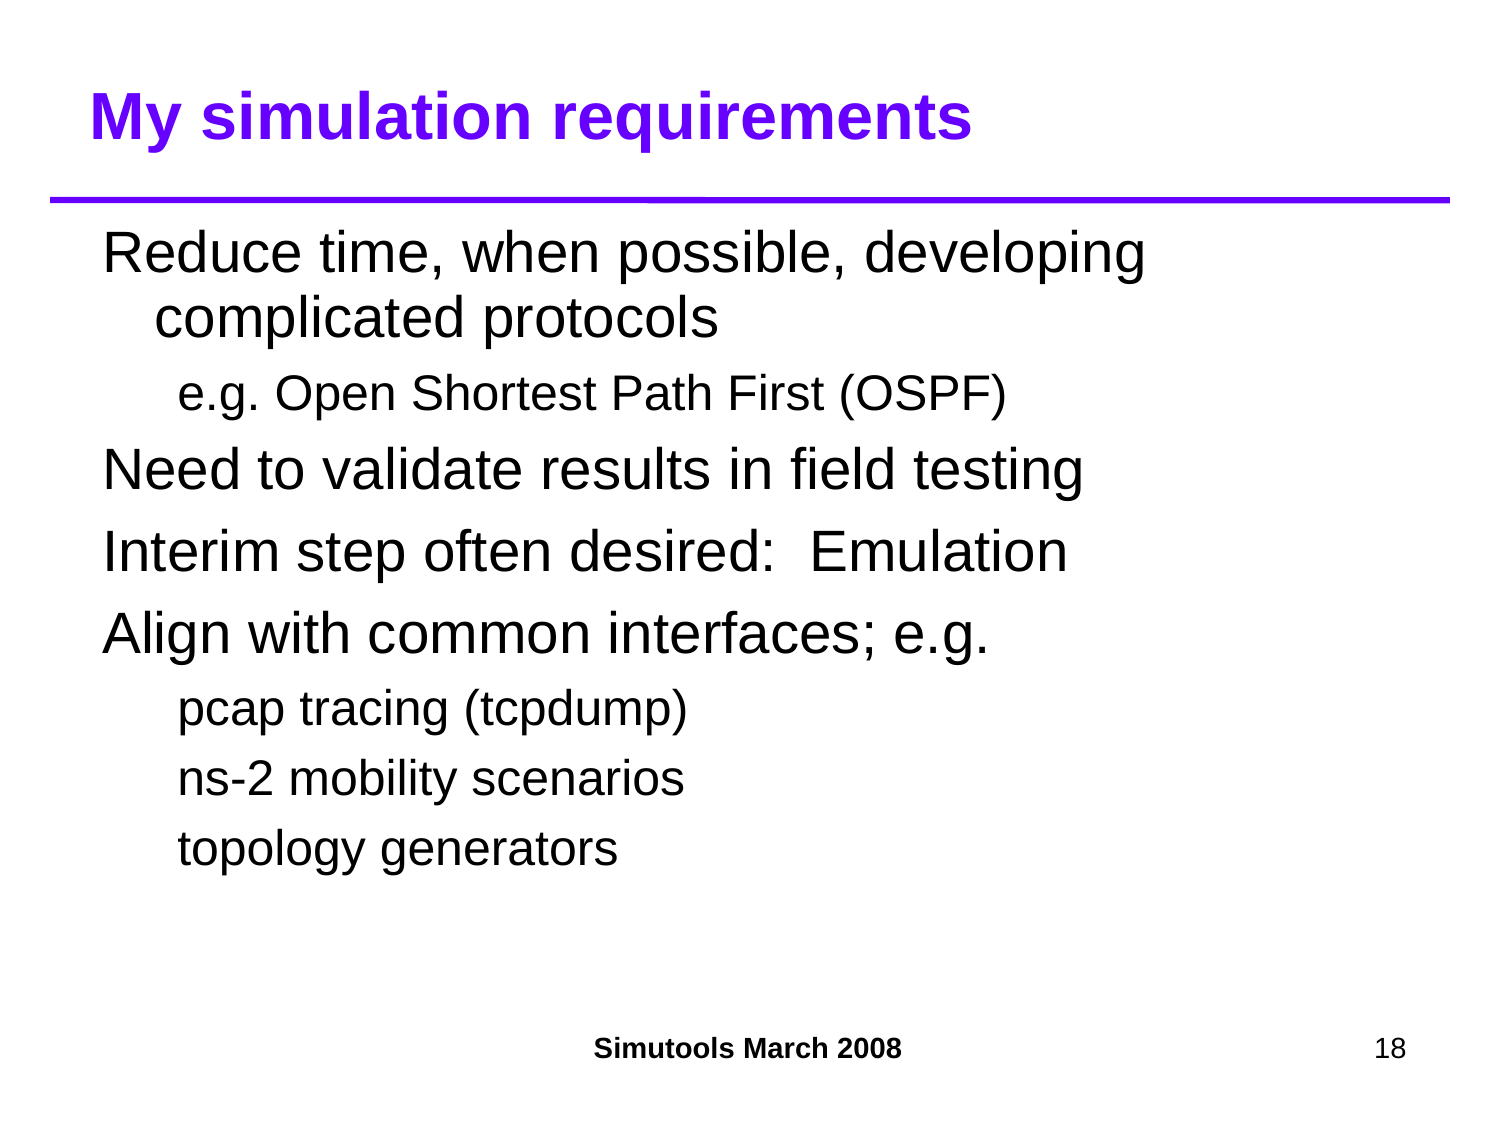

# My simulation requirements
Reduce time, when possible, developing complicated protocols
e.g. Open Shortest Path First (OSPF)
Need to validate results in field testing
Interim step often desired: Emulation
Align with common interfaces; e.g.
pcap tracing (tcpdump)
ns-2 mobility scenarios
topology generators
18